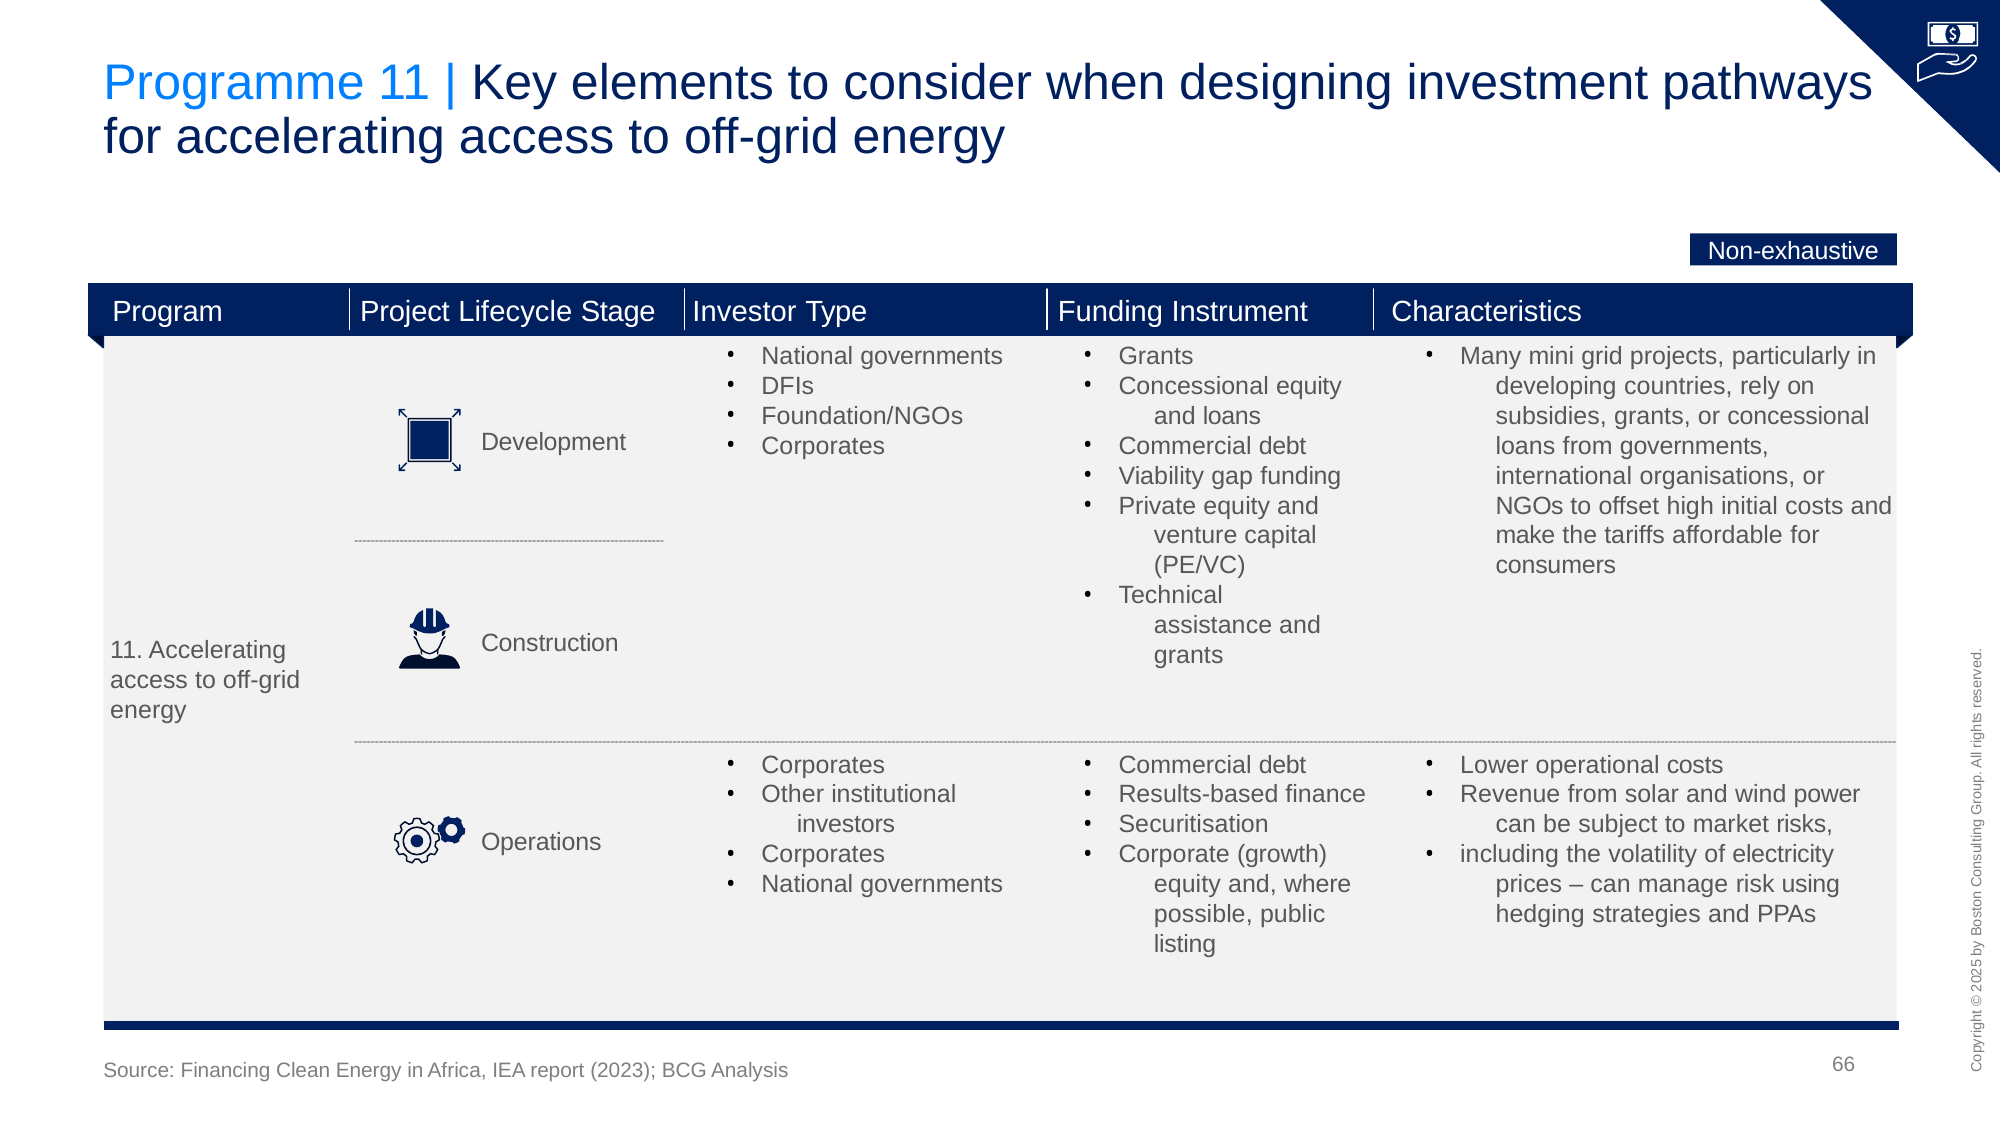

# Programme 11 | Key elements to consider when designing investment pathways for accelerating access to off-grid energy
Non-exhaustive
Program
Project Lifecycle Stage
Investor Type
Funding Instrument
Characteristics
National governments
DFIs
Foundation/NGOs
Corporates
Grants
Concessional equity and loans
Commercial debt
Viability gap funding
Private equity and venture capital (PE/VC)
Technical assistance and grants
Many mini grid projects, particularly in developing countries, rely on subsidies, grants, or concessional loans from governments, international organisations, or NGOs to offset high initial costs and make the tariffs affordable for consumers
Development
Construction
11. Accelerating access to off-grid energy
Corporates
Other institutional investors
Corporates
National governments
Commercial debt
Results-based finance
Securitisation
Corporate (growth) equity and, where possible, public listing
Lower operational costs
Revenue from solar and wind power can be subject to market risks,
including the volatility of electricity prices – can manage risk using hedging strategies and PPAs
Operations
Source: Financing Clean Energy in Africa, IEA report (2023); BCG Analysis